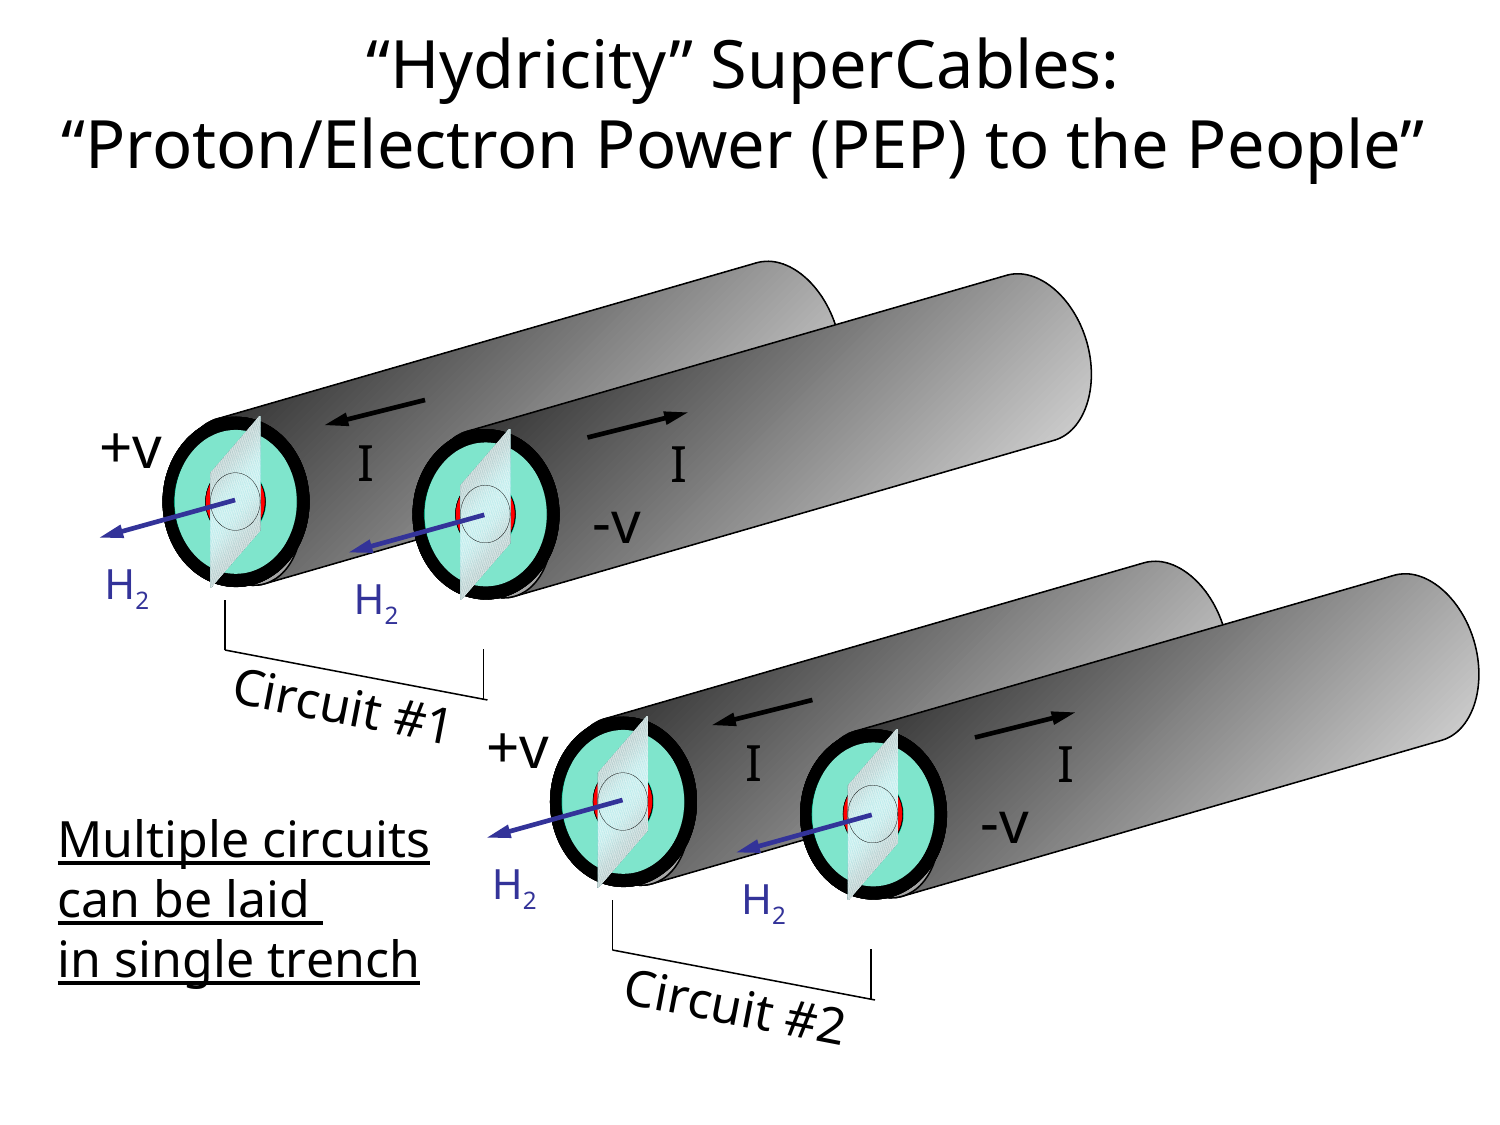

# “Hydricity” SuperCables: “Proton/Electron Power (PEP) to the People”
+v
I
I
-v
H2
H2
Circuit #1
+v
I
I
-v
Multiple circuits
can be laid
in single trench
H2
H2
Circuit #2